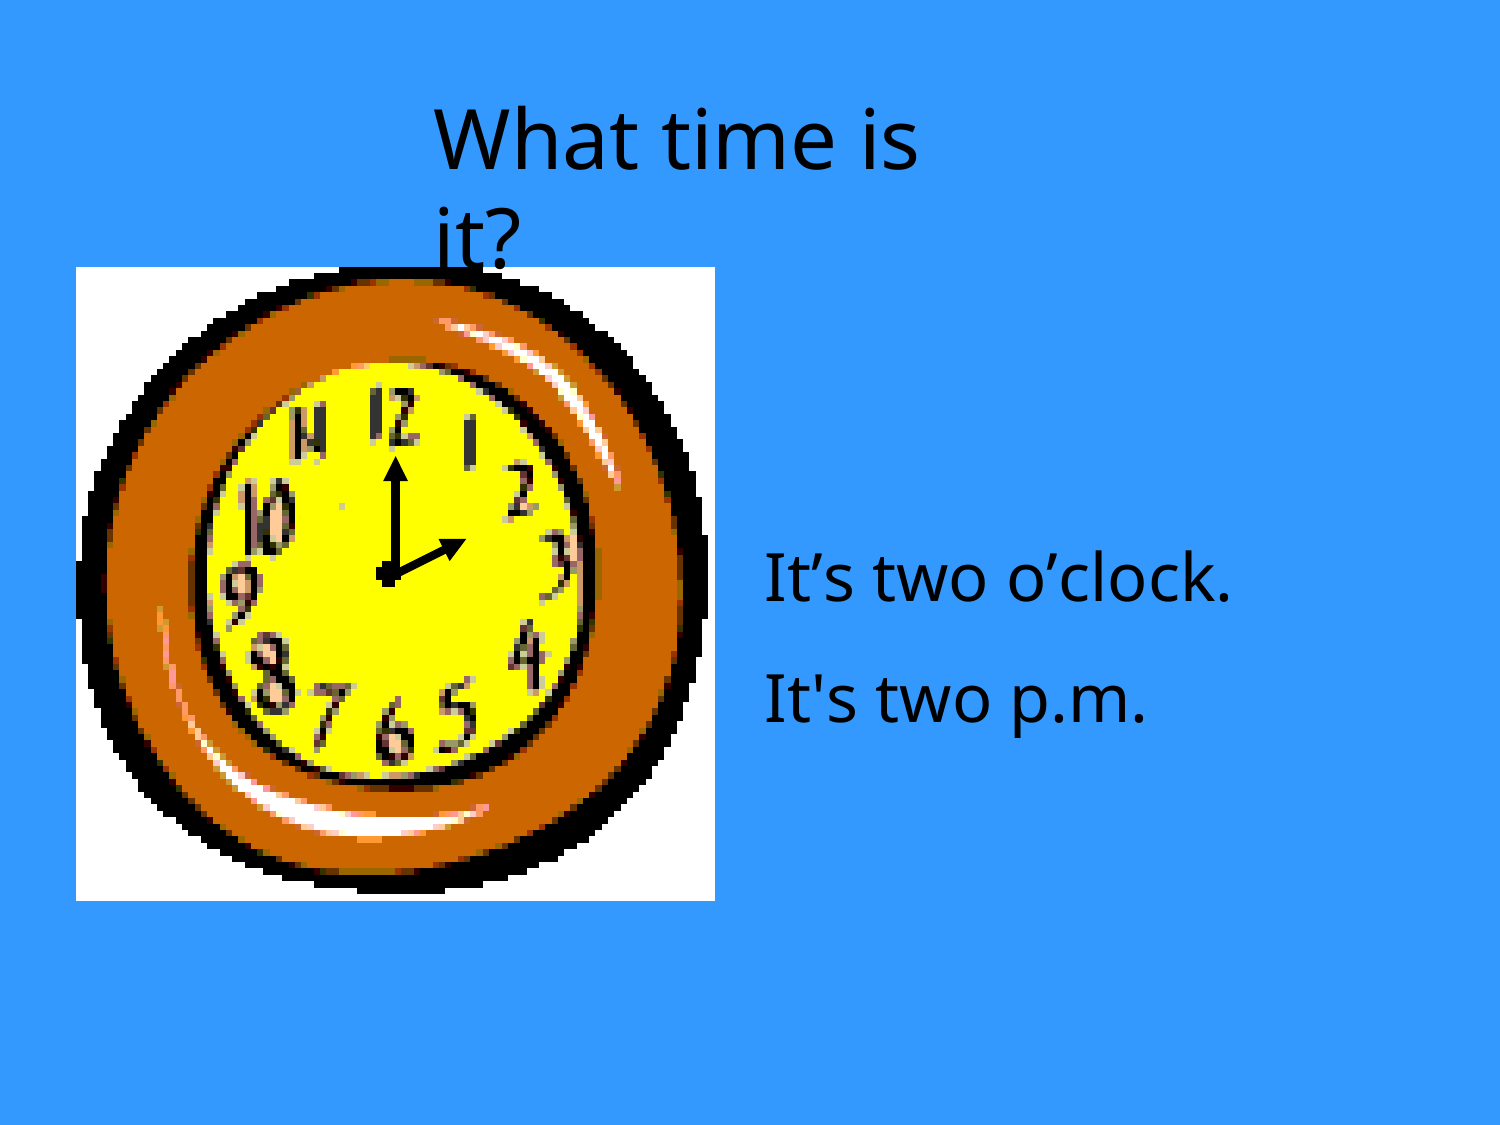

What time is it?
It’s two o’clock.
It's two p.m.